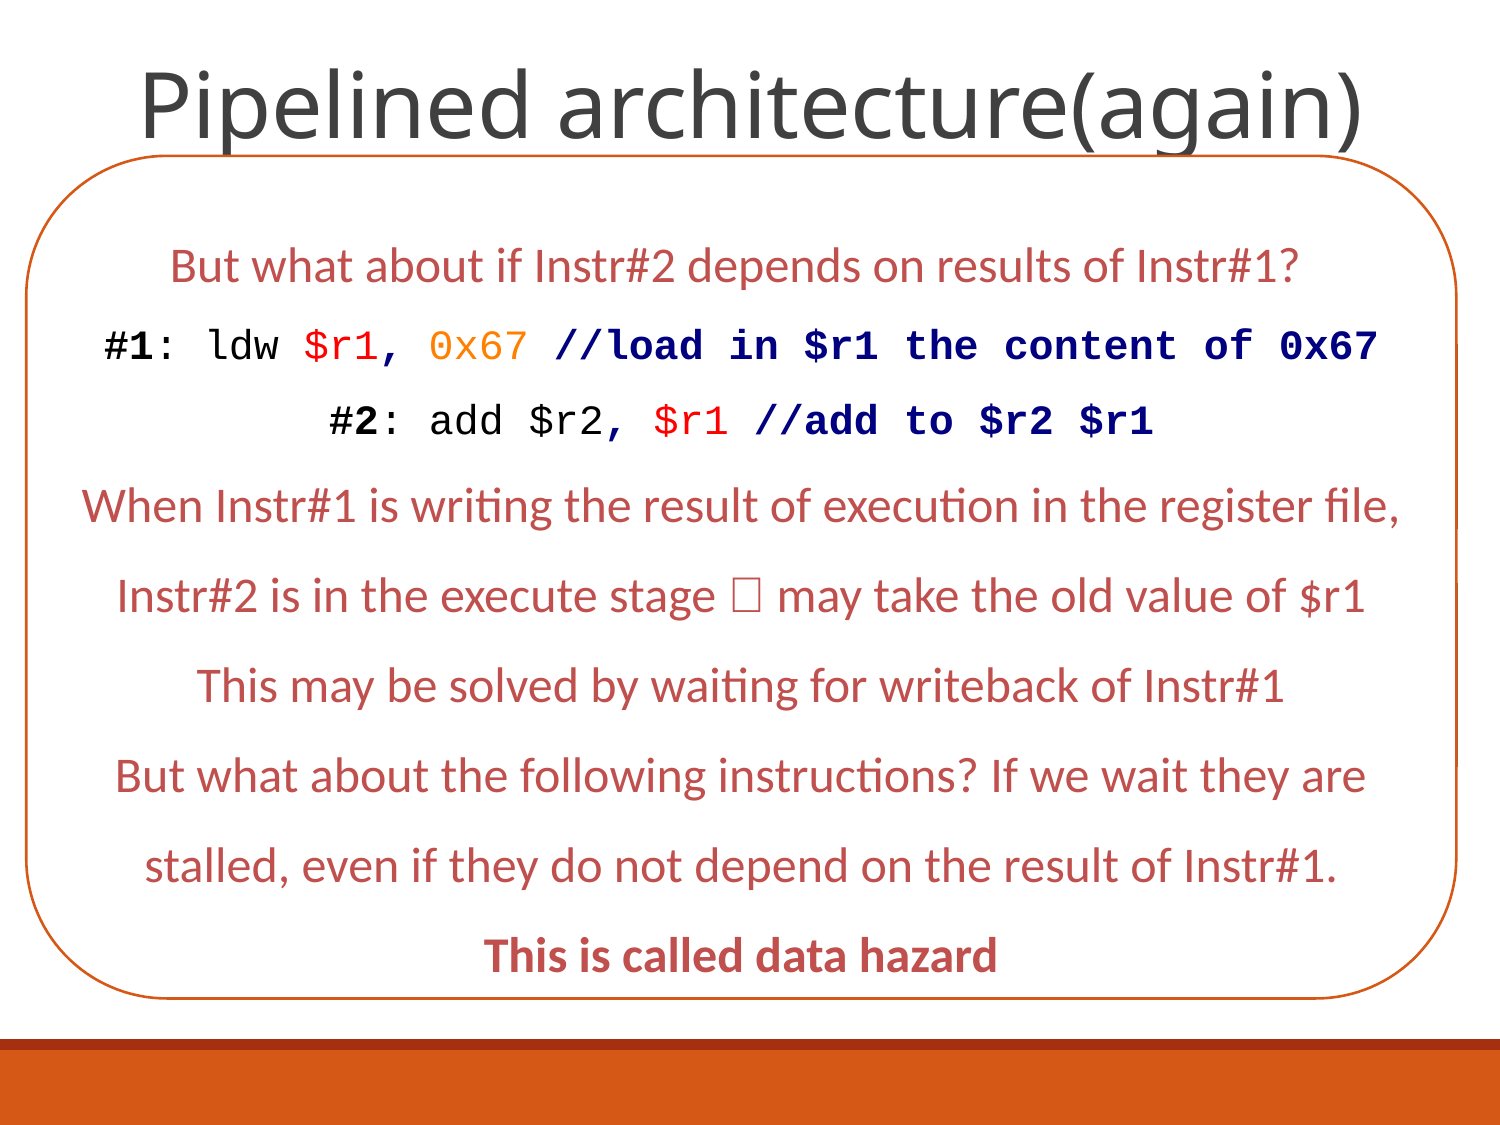

Pipelined architecture(again)
But what about if Instr#2 depends on results of Instr#1?
#1: ldw $r1, 0x67 //load in $r1 the content of 0x67
#2: add $r2, $r1 //add to $r2 $r1
When Instr#1 is writing the result of execution in the register file, Instr#2 is in the execute stage  may take the old value of $r1
This may be solved by waiting for writeback of Instr#1
But what about the following instructions? If we wait they are stalled, even if they do not depend on the result of Instr#1.
This is called data hazard
Instruction memory
Instruction Fetch
Instruction Decode
Instruction Execute
Register File
Instr #3
Instr #2
Instr #1
Data
memory
Program
counter